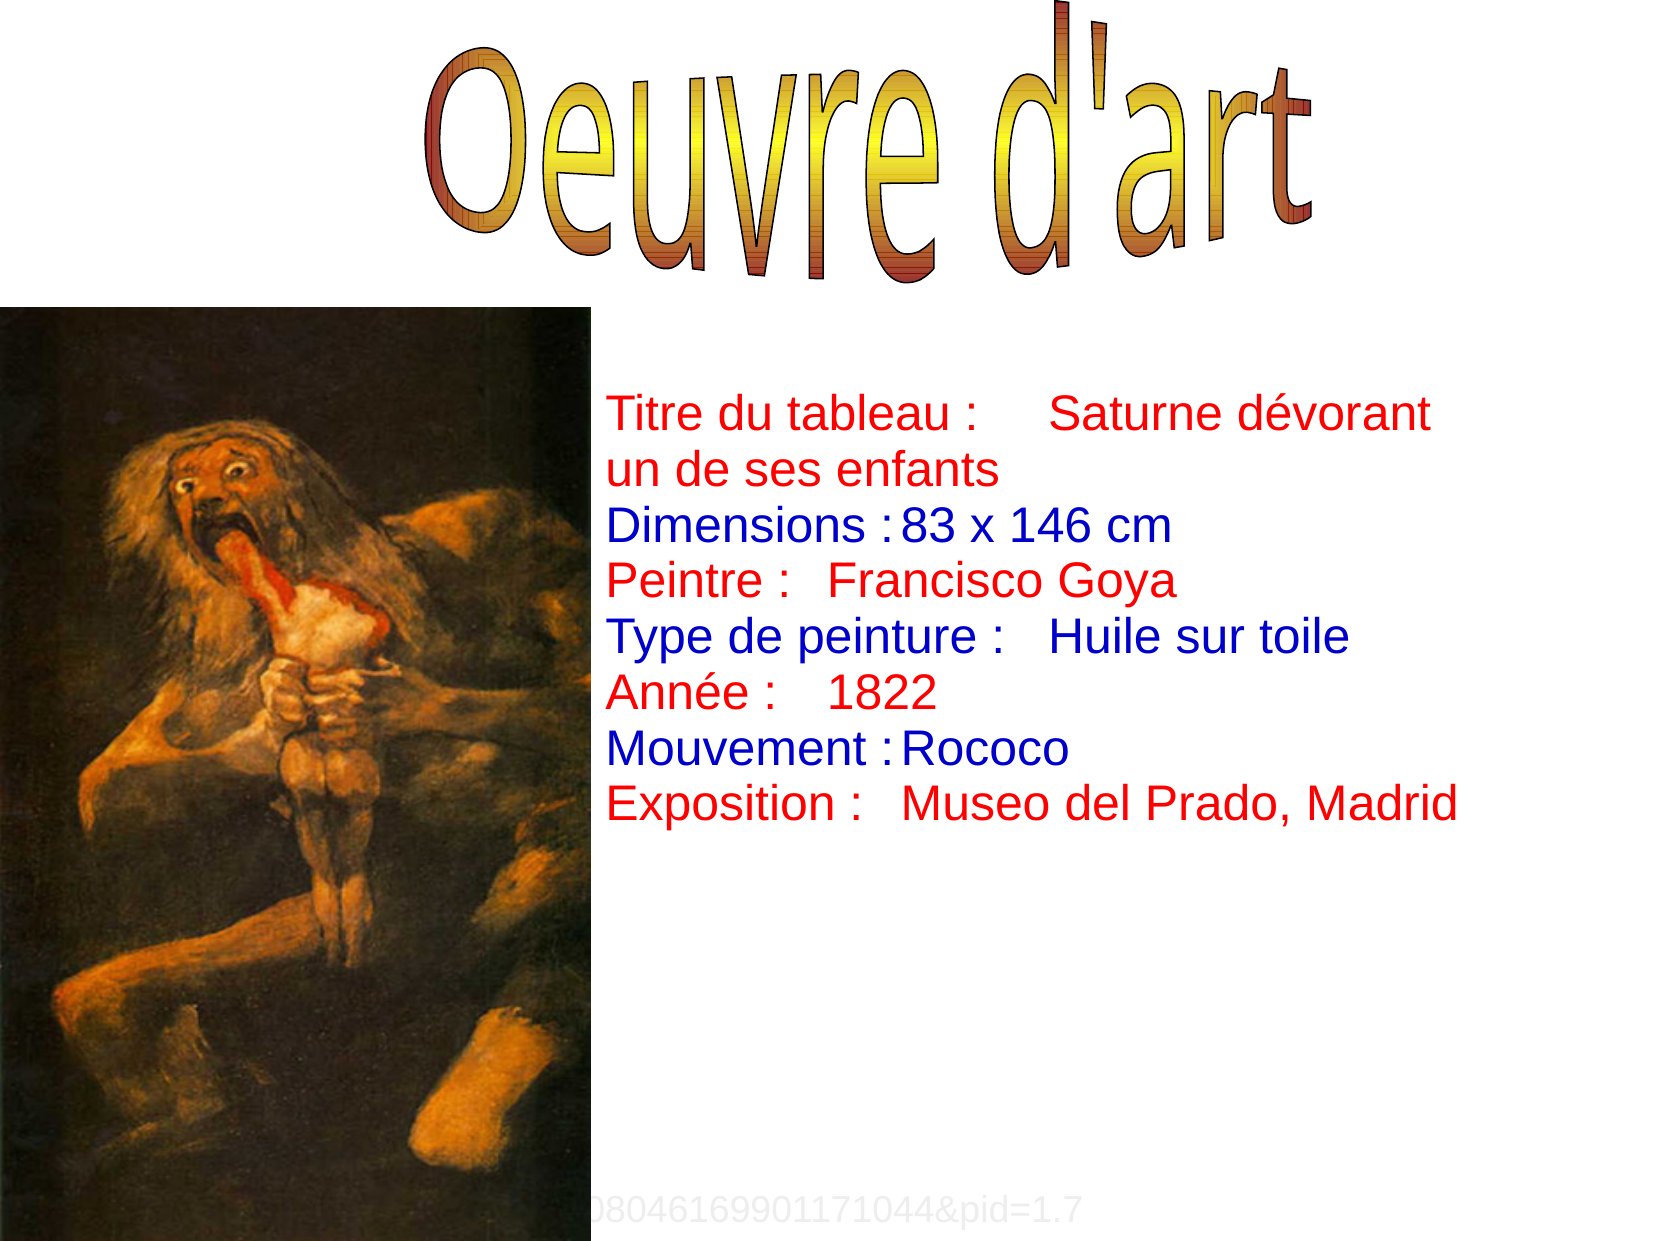

Oeuvre d'art
Titre du tableau :	Saturne dévorant un de ses enfants
Dimensions :	83 x 146 cm
Peintre :	Francisco Goya
Type de peinture :	Huile sur toile
Année :	1822
Mouvement :	Rococo
Exposition :	Museo del Prado, Madrid
http://ts1.mm.bing.net/th?id=HN.608046169901171044&pid=1.7